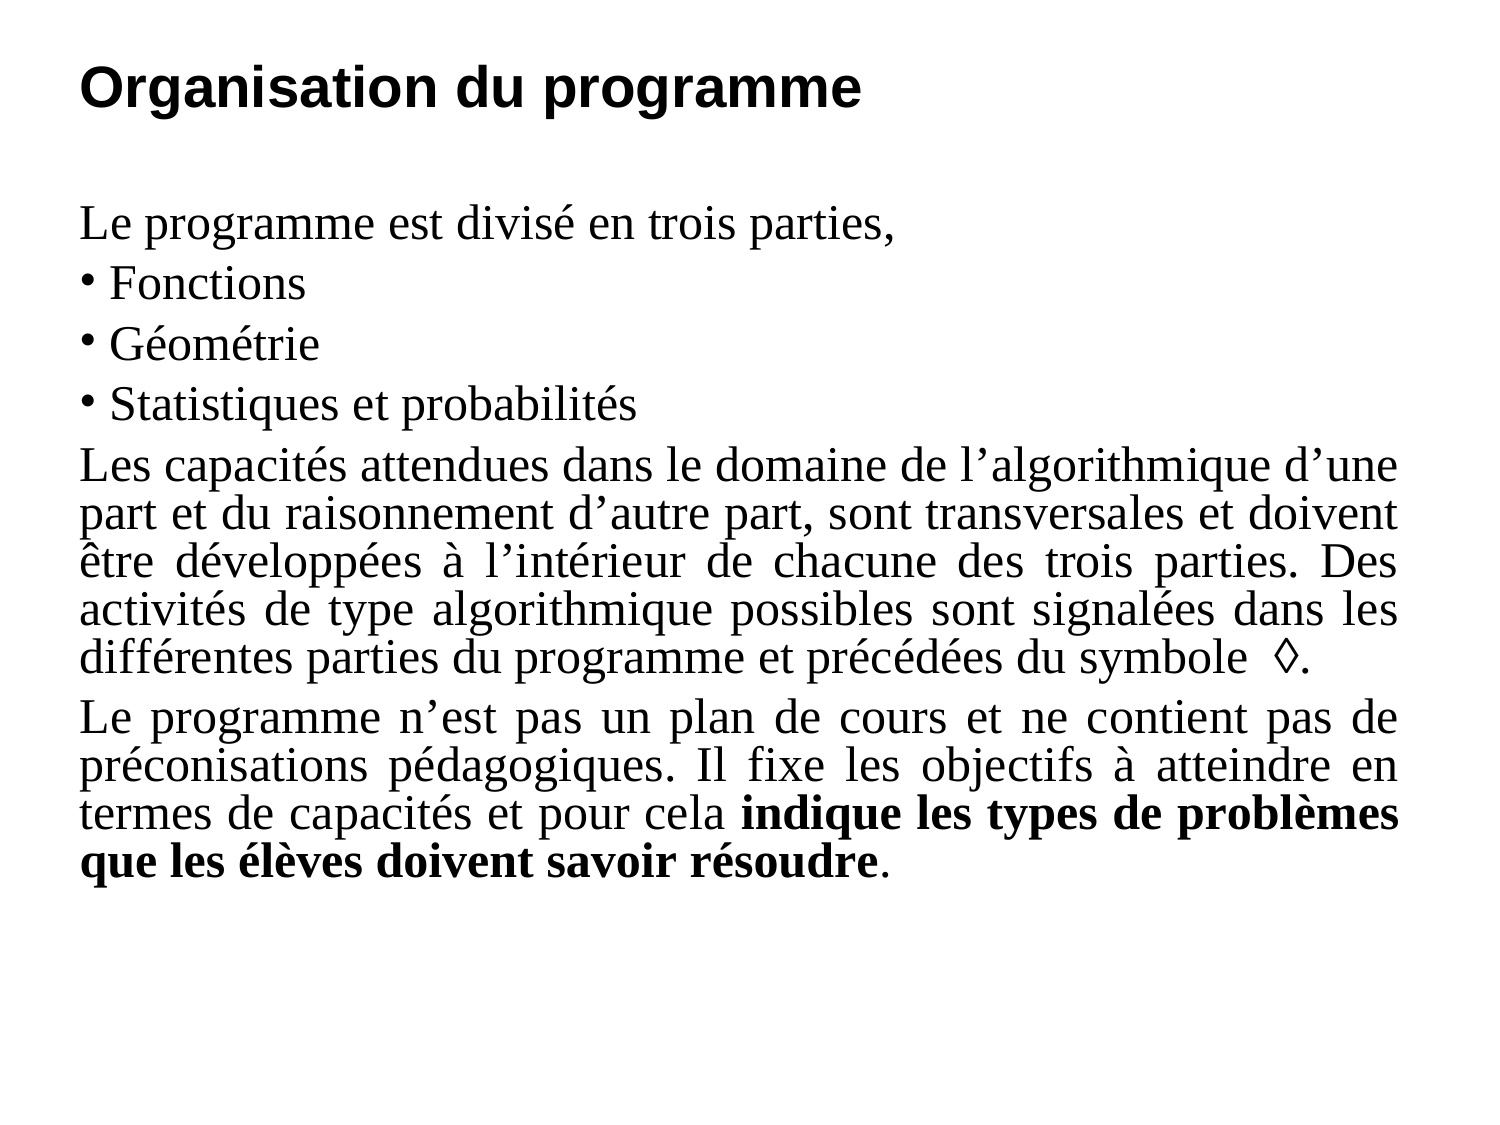

# Organisation du programme
Le programme est divisé en trois parties,
 Fonctions
 Géométrie
 Statistiques et probabilités
Les capacités attendues dans le domaine de l’algorithmique d’une part et du raisonnement d’autre part, sont transversales et doivent être développées à l’intérieur de chacune des trois parties. Des activités de type algorithmique possibles sont signalées dans les différentes parties du programme et précédées du symbole ◊.
Le programme n’est pas un plan de cours et ne contient pas de préconisations pédagogiques. Il fixe les objectifs à atteindre en termes de capacités et pour cela indique les types de problèmes que les élèves doivent savoir résoudre.